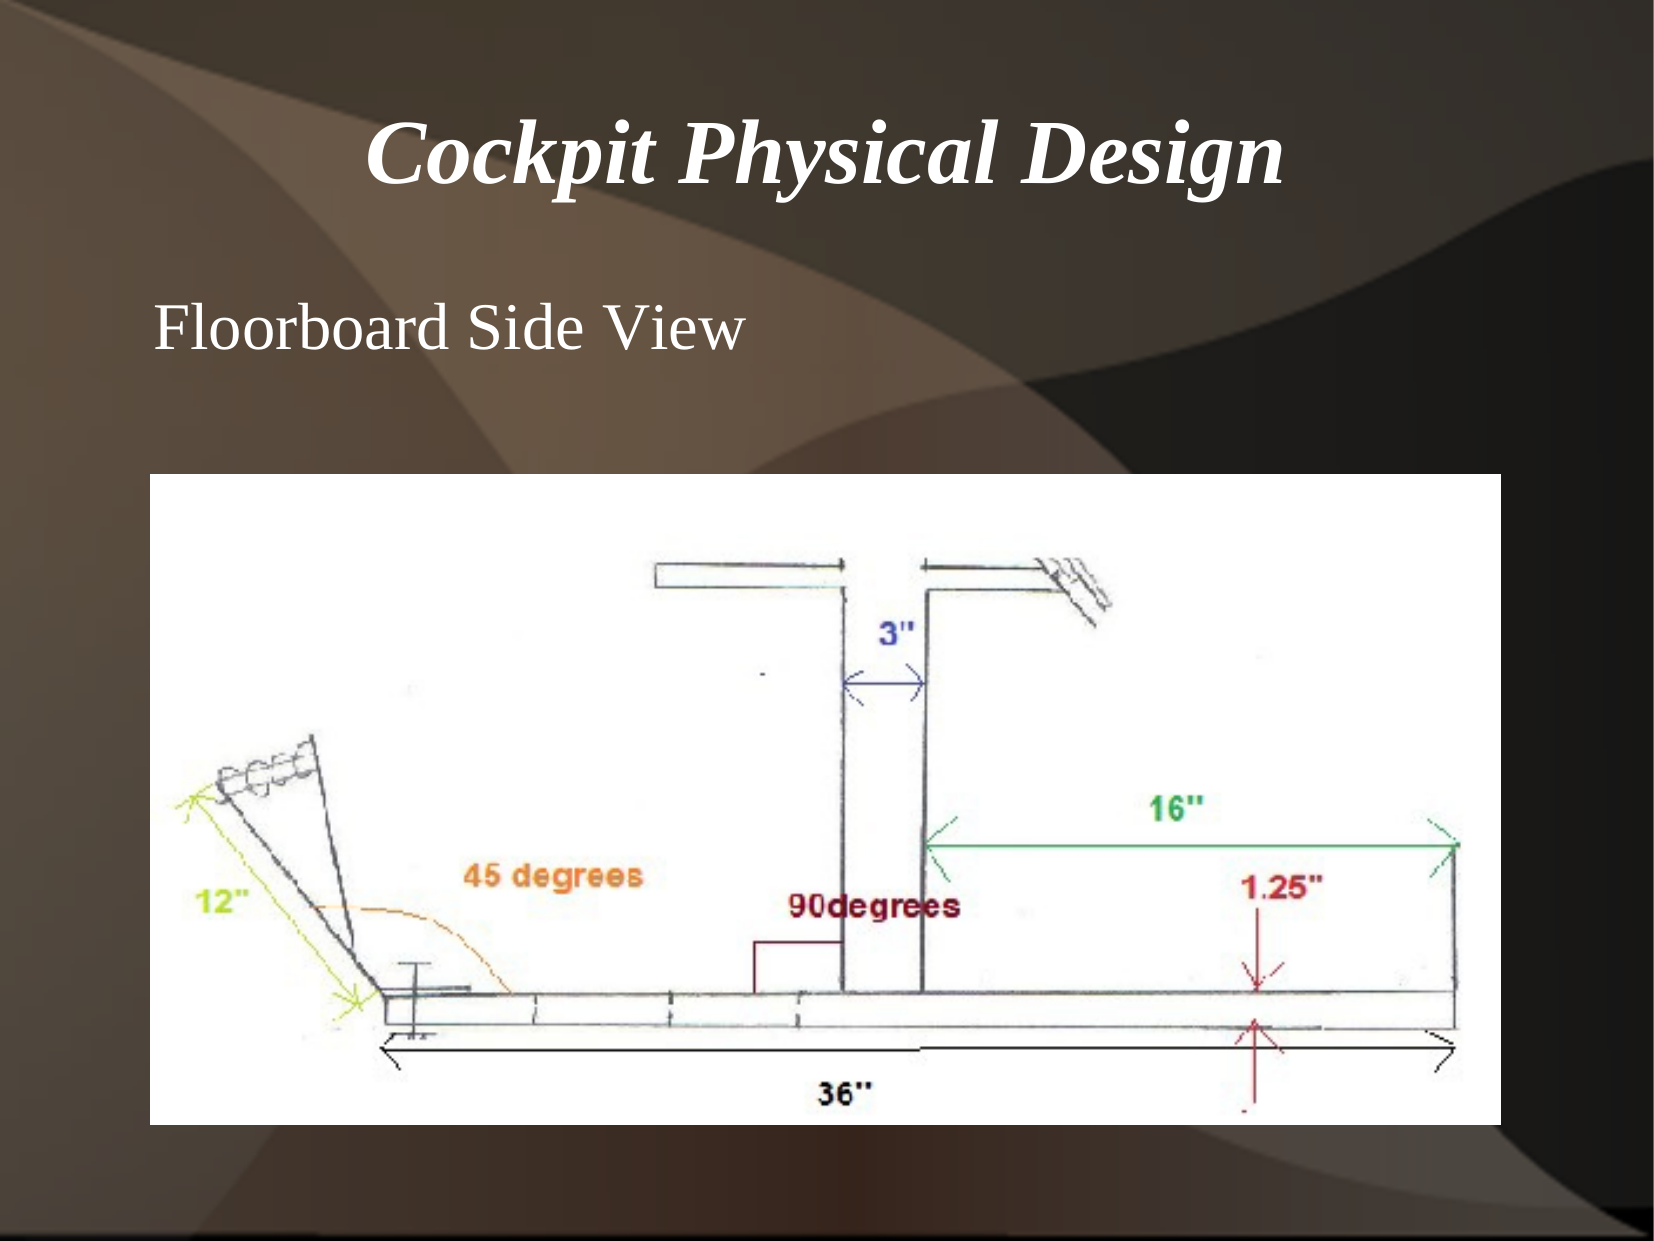

# Cockpit Physical Design
Floorboard Side View